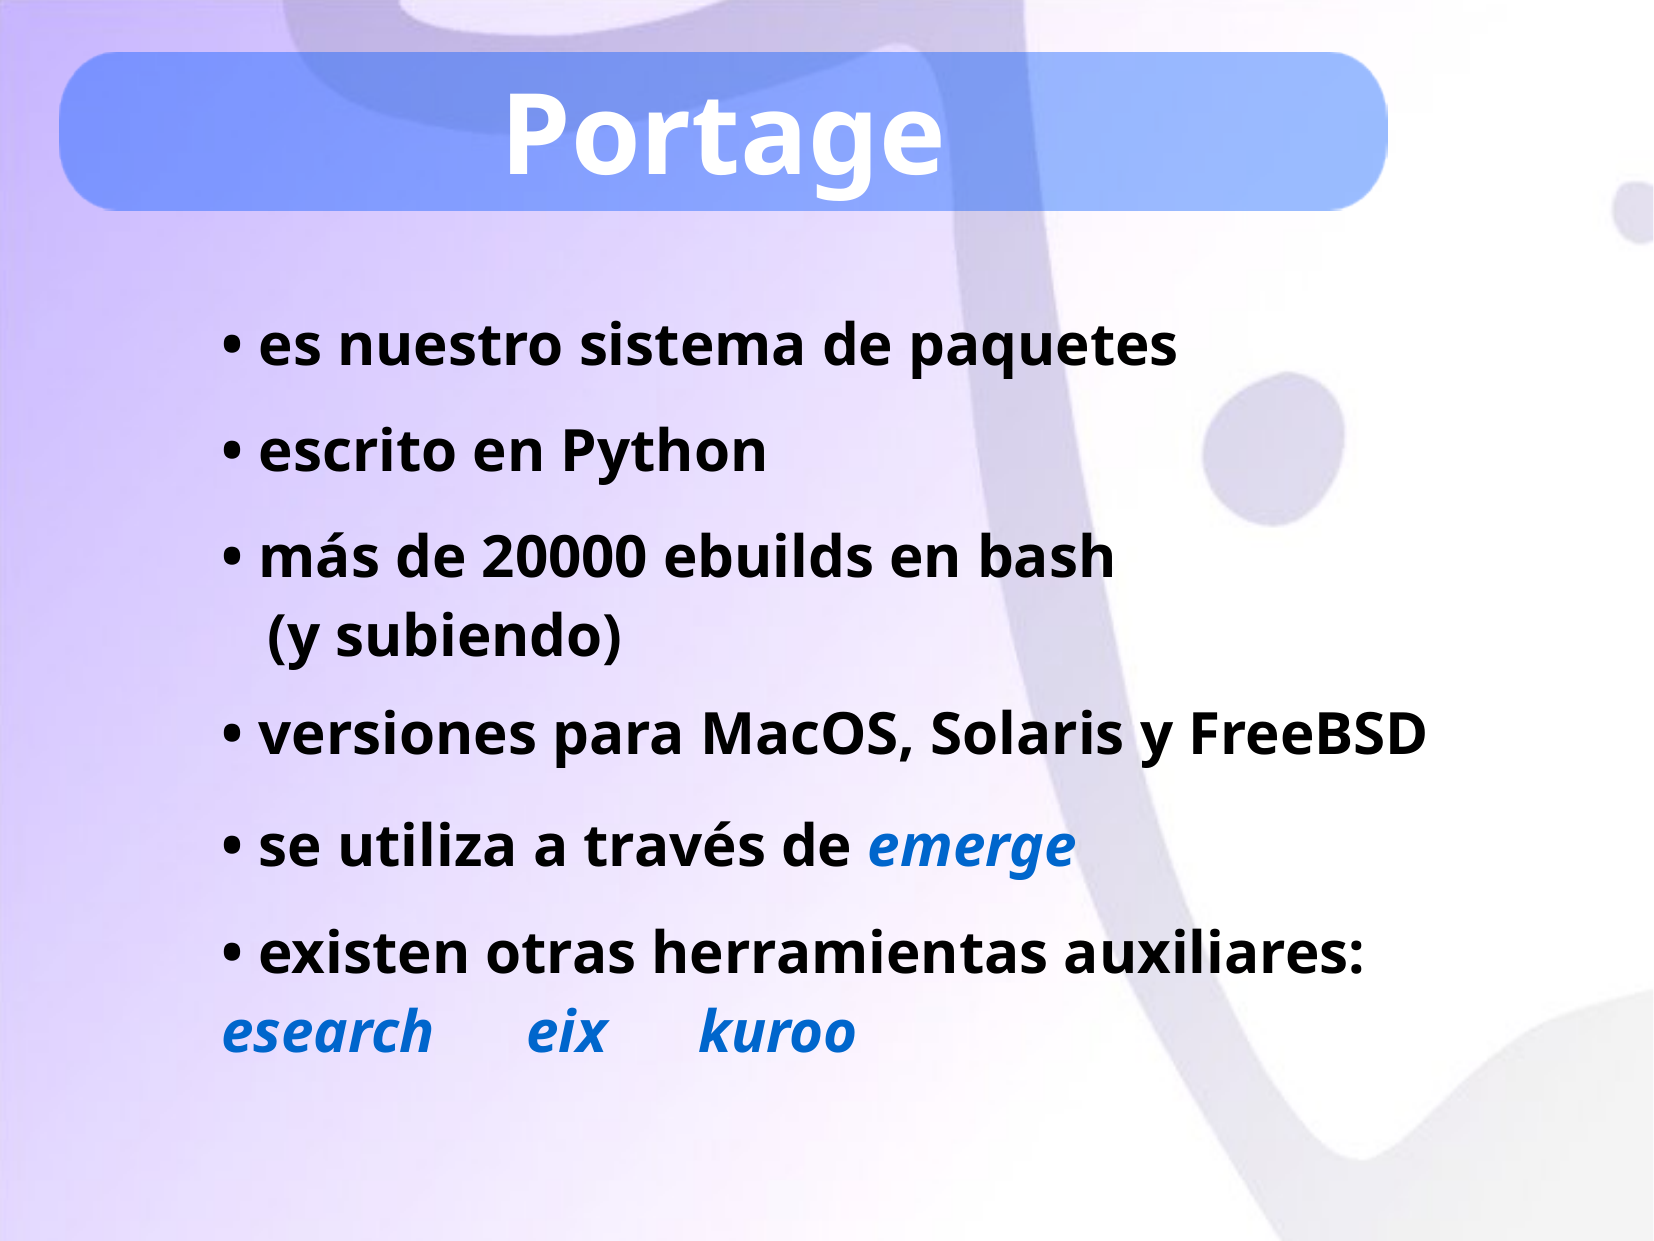

Portage
• es nuestro sistema de paquetes
• escrito en Python
• más de 20000 ebuilds en bash
 (y subiendo)
• versiones para MacOS, Solaris y FreeBSD
• se utiliza a través de emerge
• existen otras herramientas auxiliares: esearch eix kuroo